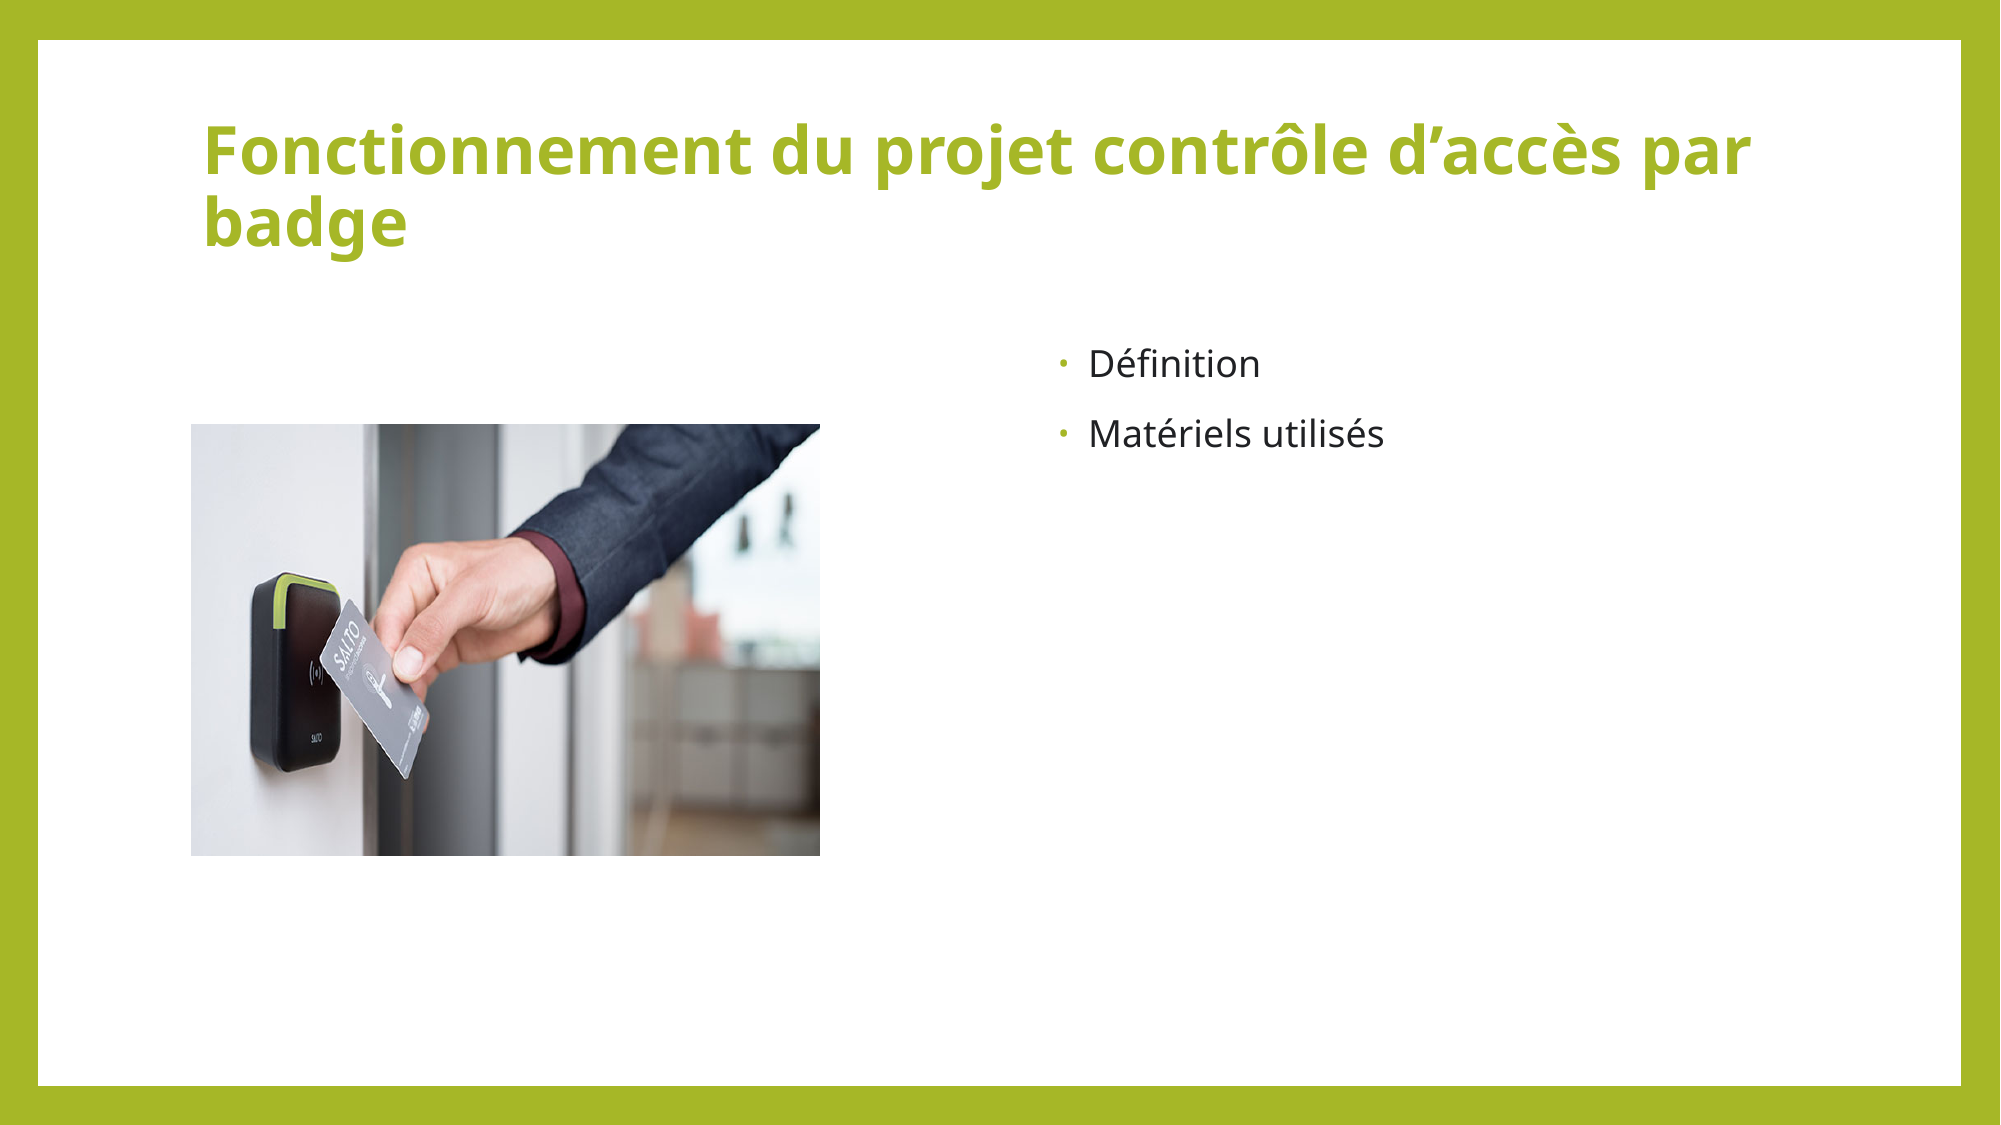

# Fonctionnement du projet contrôle d’accès par badge
Définition
Matériels utilisés